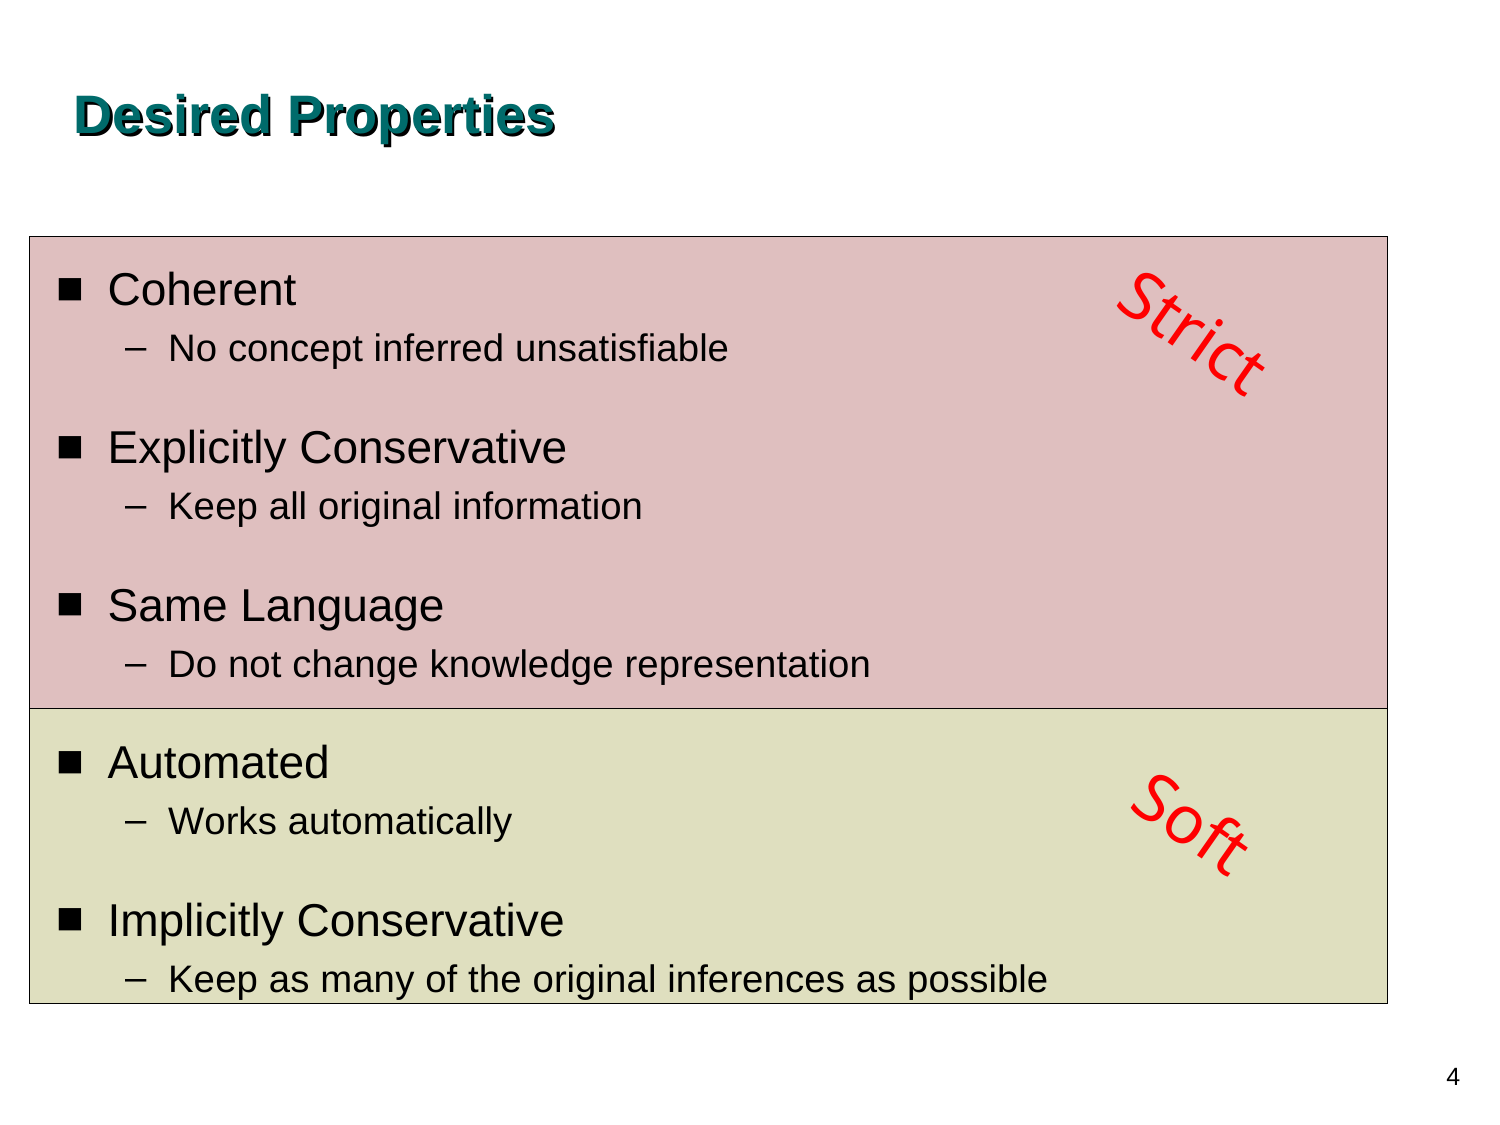

# Desired Properties
Coherent
No concept inferred unsatisfiable
Explicitly Conservative
Keep all original information
Same Language
Do not change knowledge representation
Automated
Works automatically
Implicitly Conservative
Keep as many of the original inferences as possible
Strict
Soft
4